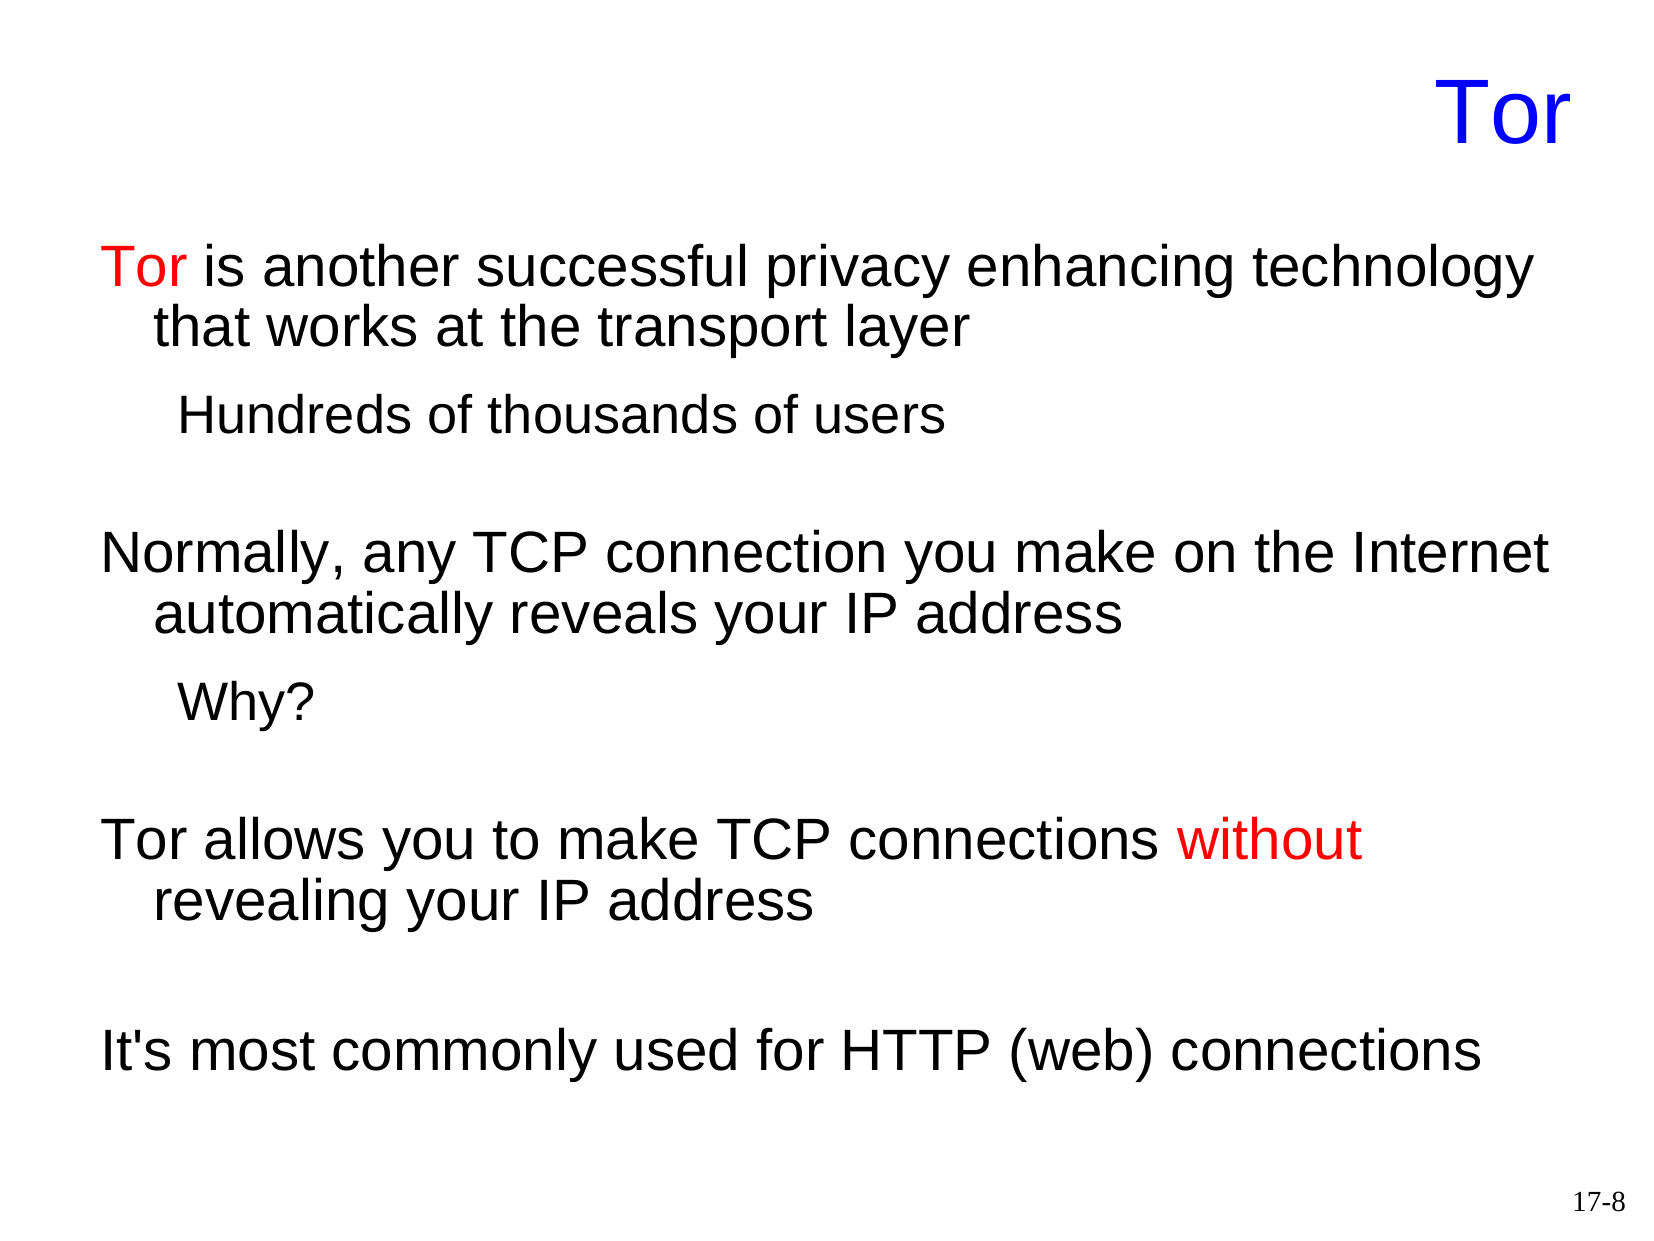

# Tor
Tor is another successful privacy enhancing technology that works at the transport layer
Hundreds of thousands of users
Normally, any TCP connection you make on the Internet automatically reveals your IP address
Why?
Tor allows you to make TCP connections without revealing your IP address
It's most commonly used for HTTP (web) connections